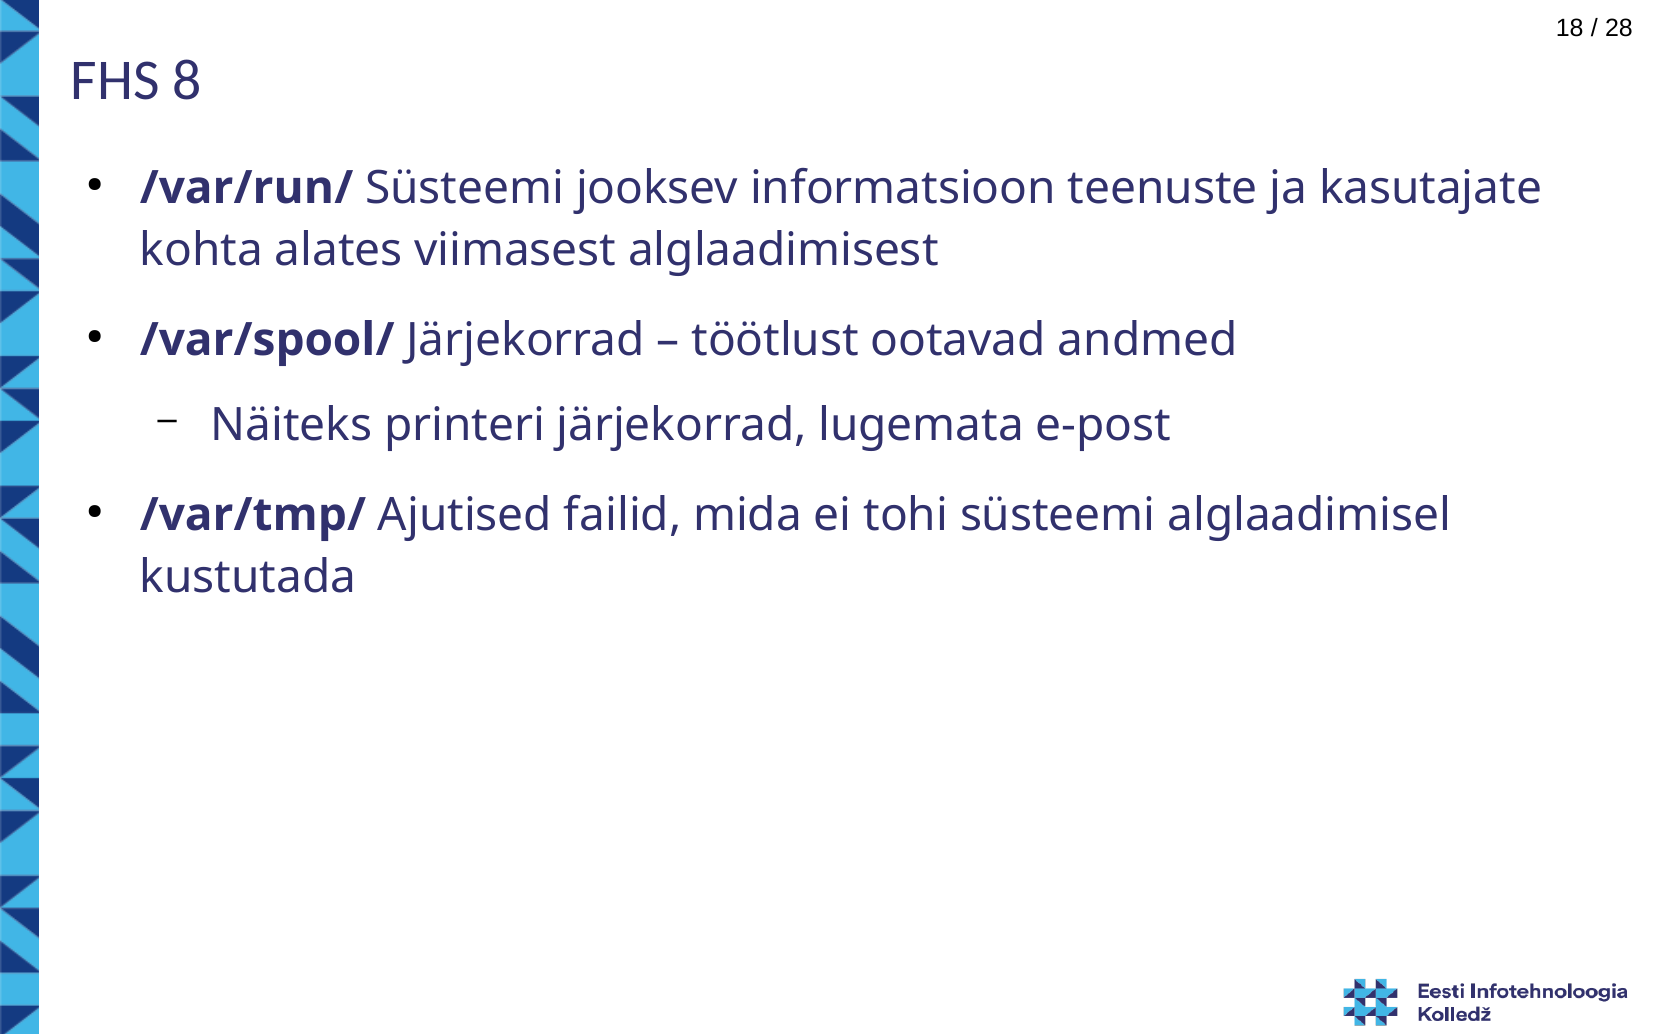

# FHS 8
/var/run/ Süsteemi jooksev informatsioon teenuste ja kasutajate kohta alates viimasest alglaadimisest
/var/spool/ Järjekorrad – töötlust ootavad andmed
Näiteks printeri järjekorrad, lugemata e-post
/var/tmp/ Ajutised failid, mida ei tohi süsteemi alglaadimisel kustutada